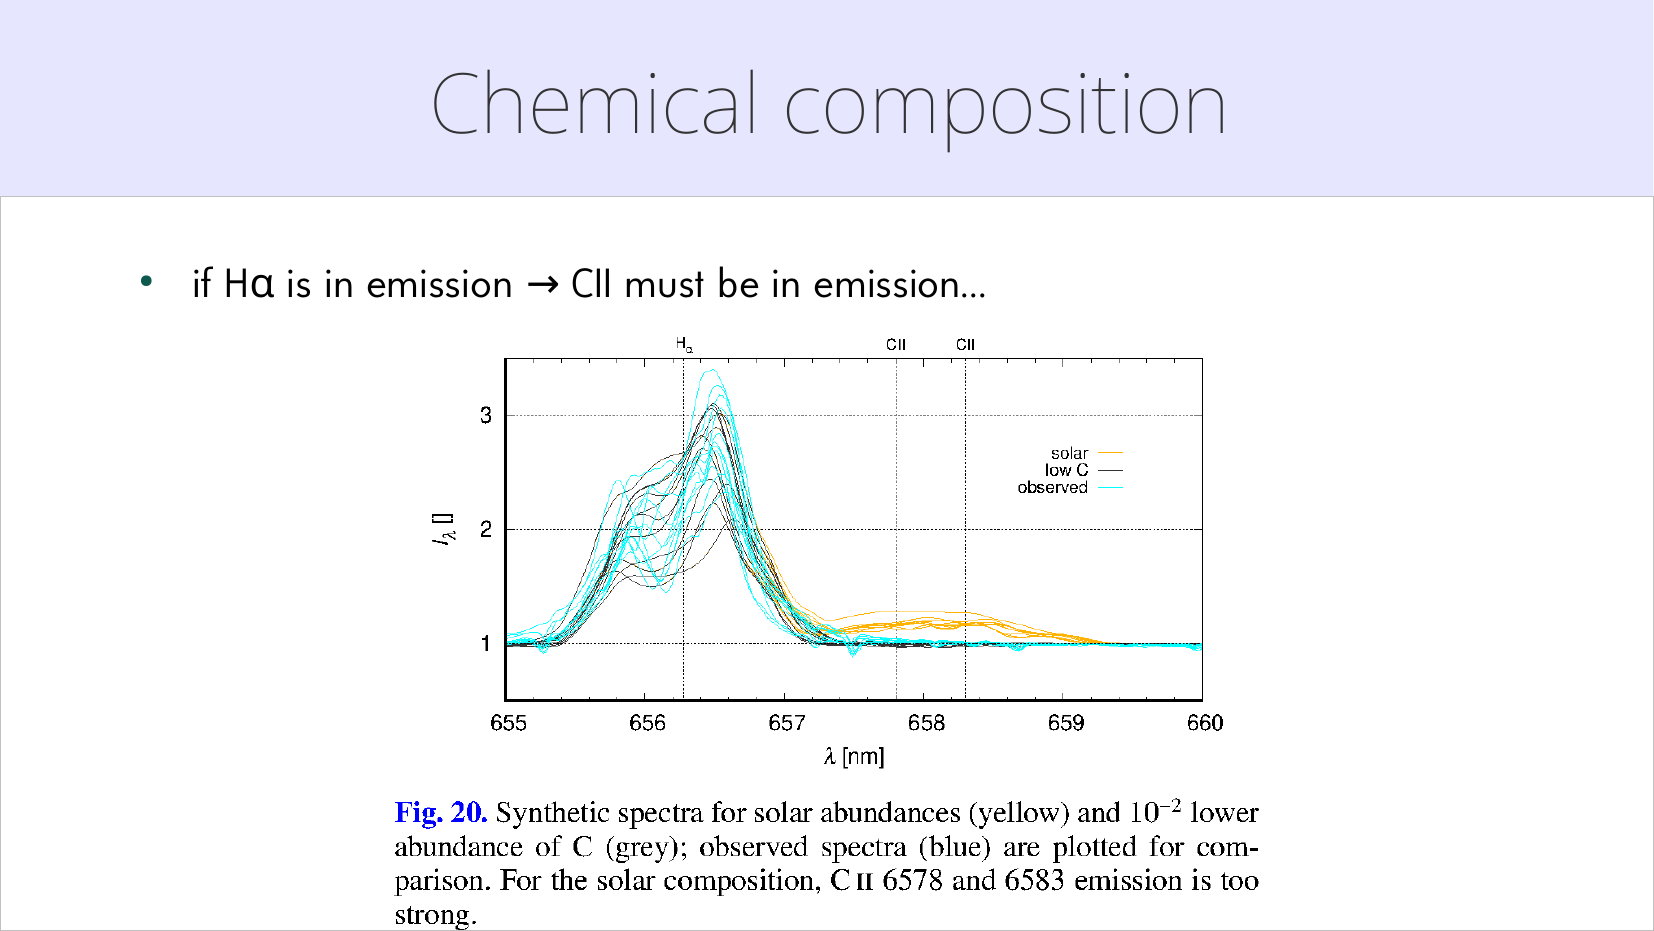

# Chemical composition
if Hα is in emission → CII must be in emission...